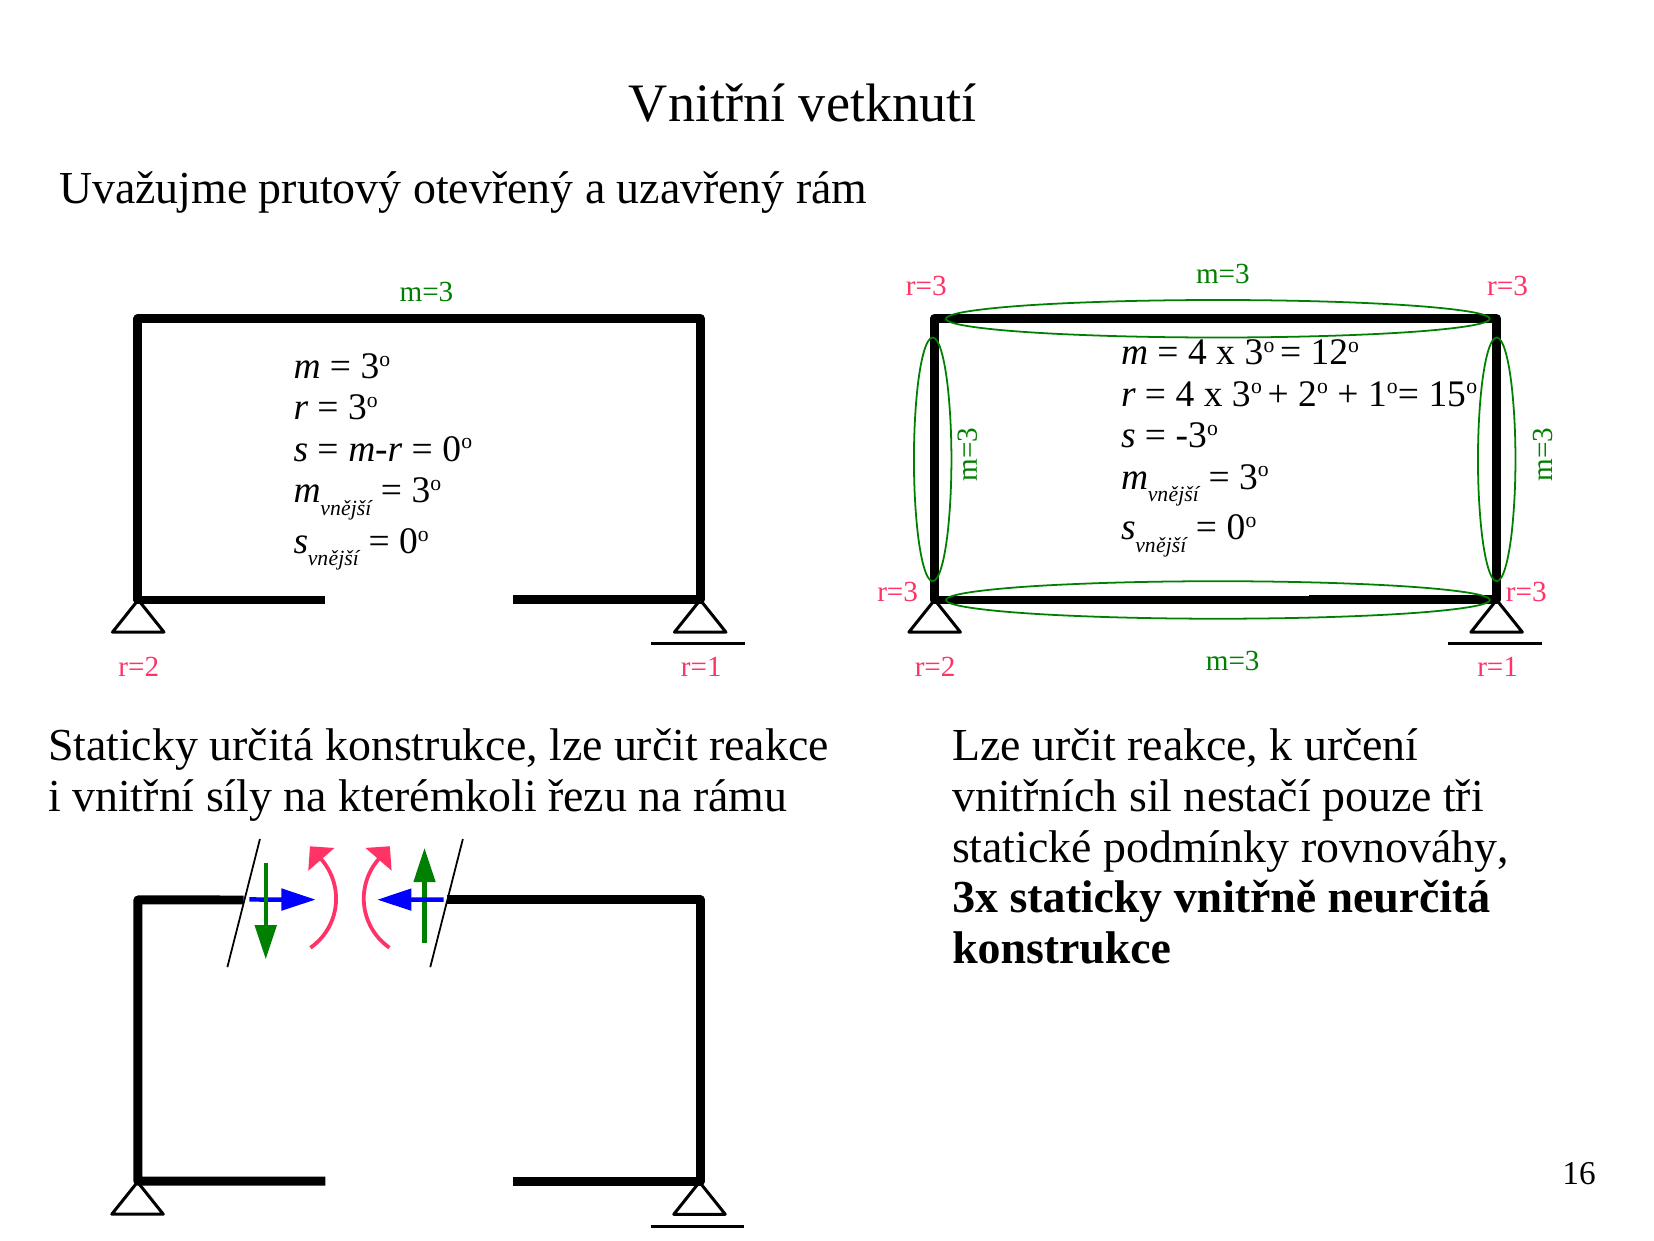

# Vnitřní vetknutí
Uvažujme prutový otevřený a uzavřený rám
m=3
r=3
r=3
m=3
m = 4 x 3o = 12o
r = 4 x 3o + 2o + 1o= 15o
s = -3o
mvnější = 3o
svnější = 0o
m = 3o
r = 3o
s = m-r = 0o
mvnější = 3o
svnější = 0o
m=3
m=3
r=3
r=3
m=3
r=2
r=1
r=2
r=1
Staticky určitá konstrukce, lze určit reakce i vnitřní síly na kterémkoli řezu na rámu
Lze určit reakce, k určení vnitřních sil nestačí pouze tři statické podmínky rovnováhy,
3x staticky vnitřně neurčitá konstrukce
16